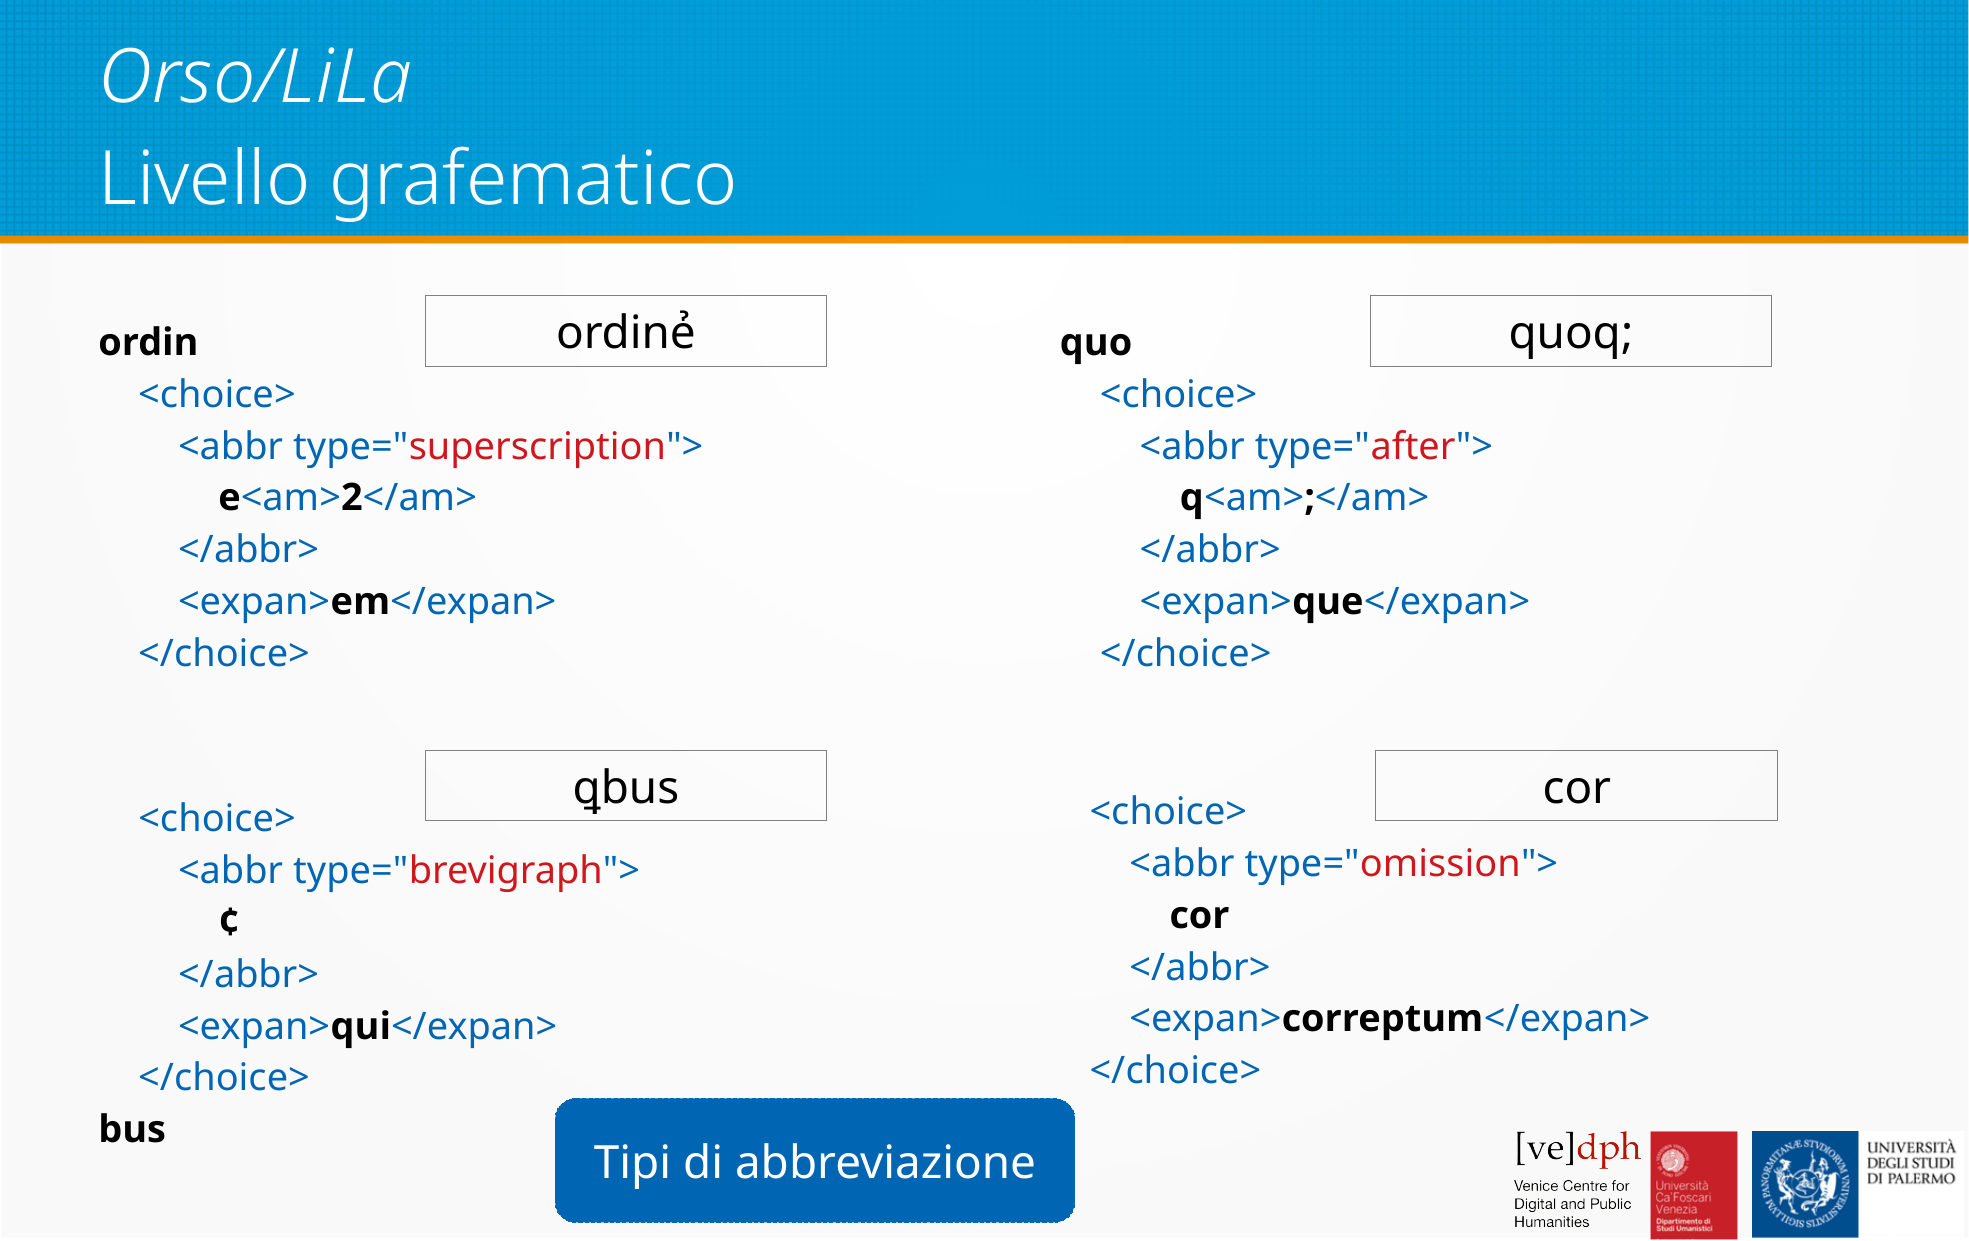

# Orso/LiLa Livello grafematico
ordinẻ
quoq;
ordin
 <choice>
 <abbr type="superscription">
 e<am>2</am>
 </abbr>
 <expan>em</expan>
 </choice>
quo
 <choice>
 <abbr type="after">
 q<am>;</am>
 </abbr>
 <expan>que</expan>
 </choice>
<choice>
 <abbr type="omission">
 cor
 </abbr>
 <expan>correptum</expan>
</choice>
ꝗbus
cor
 <choice>
 <abbr type="brevigraph">
 ¢
 </abbr>
 <expan>qui</expan>
 </choice>
bus
Tipi di abbreviazione